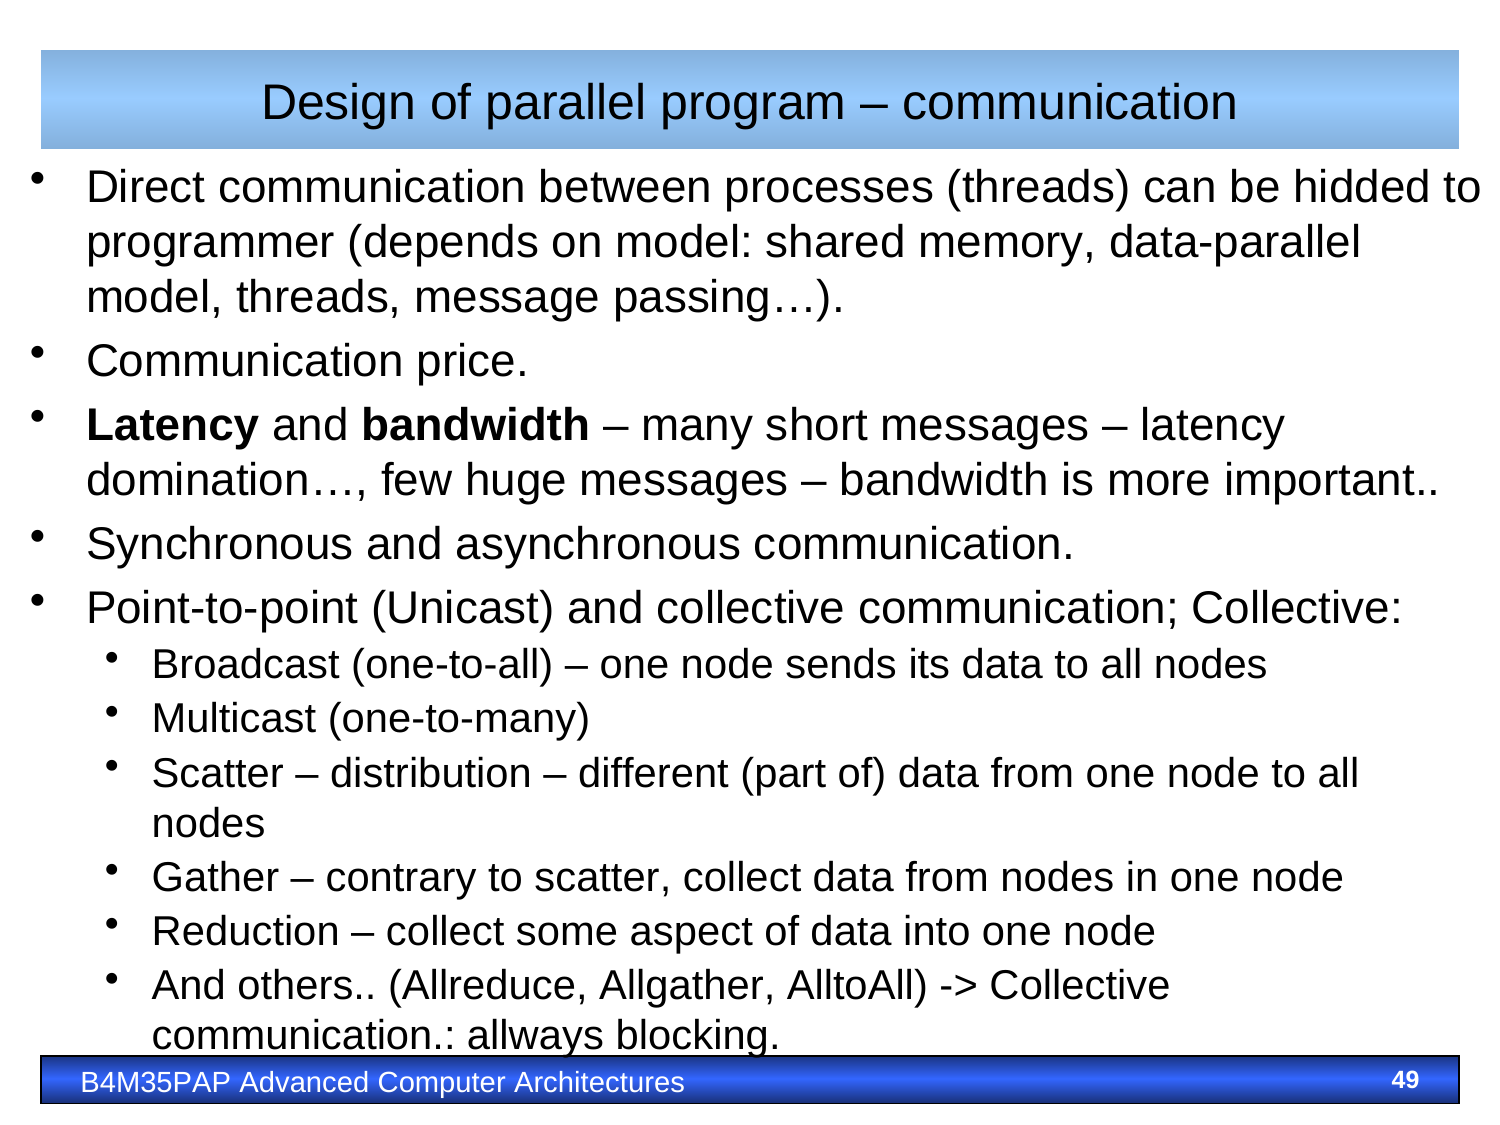

# Design of parallel program – communication
Direct communication between processes (threads) can be hidded to programmer (depends on model: shared memory, data-parallel model, threads, message passing…).
Communication price.
Latency and bandwidth – many short messages – latency domination…, few huge messages – bandwidth is more important..
Synchronous and asynchronous communication.
Point-to-point (Unicast) and collective communication; Collective:
Broadcast (one-to-all) – one node sends its data to all nodes
Multicast (one-to-many)
Scatter – distribution – different (part of) data from one node to all nodes
Gather – contrary to scatter, collect data from nodes in one node
Reduction – collect some aspect of data into one node
And others.. (Allreduce, Allgather, AlltoAll) -> Collective communication.: allways blocking.